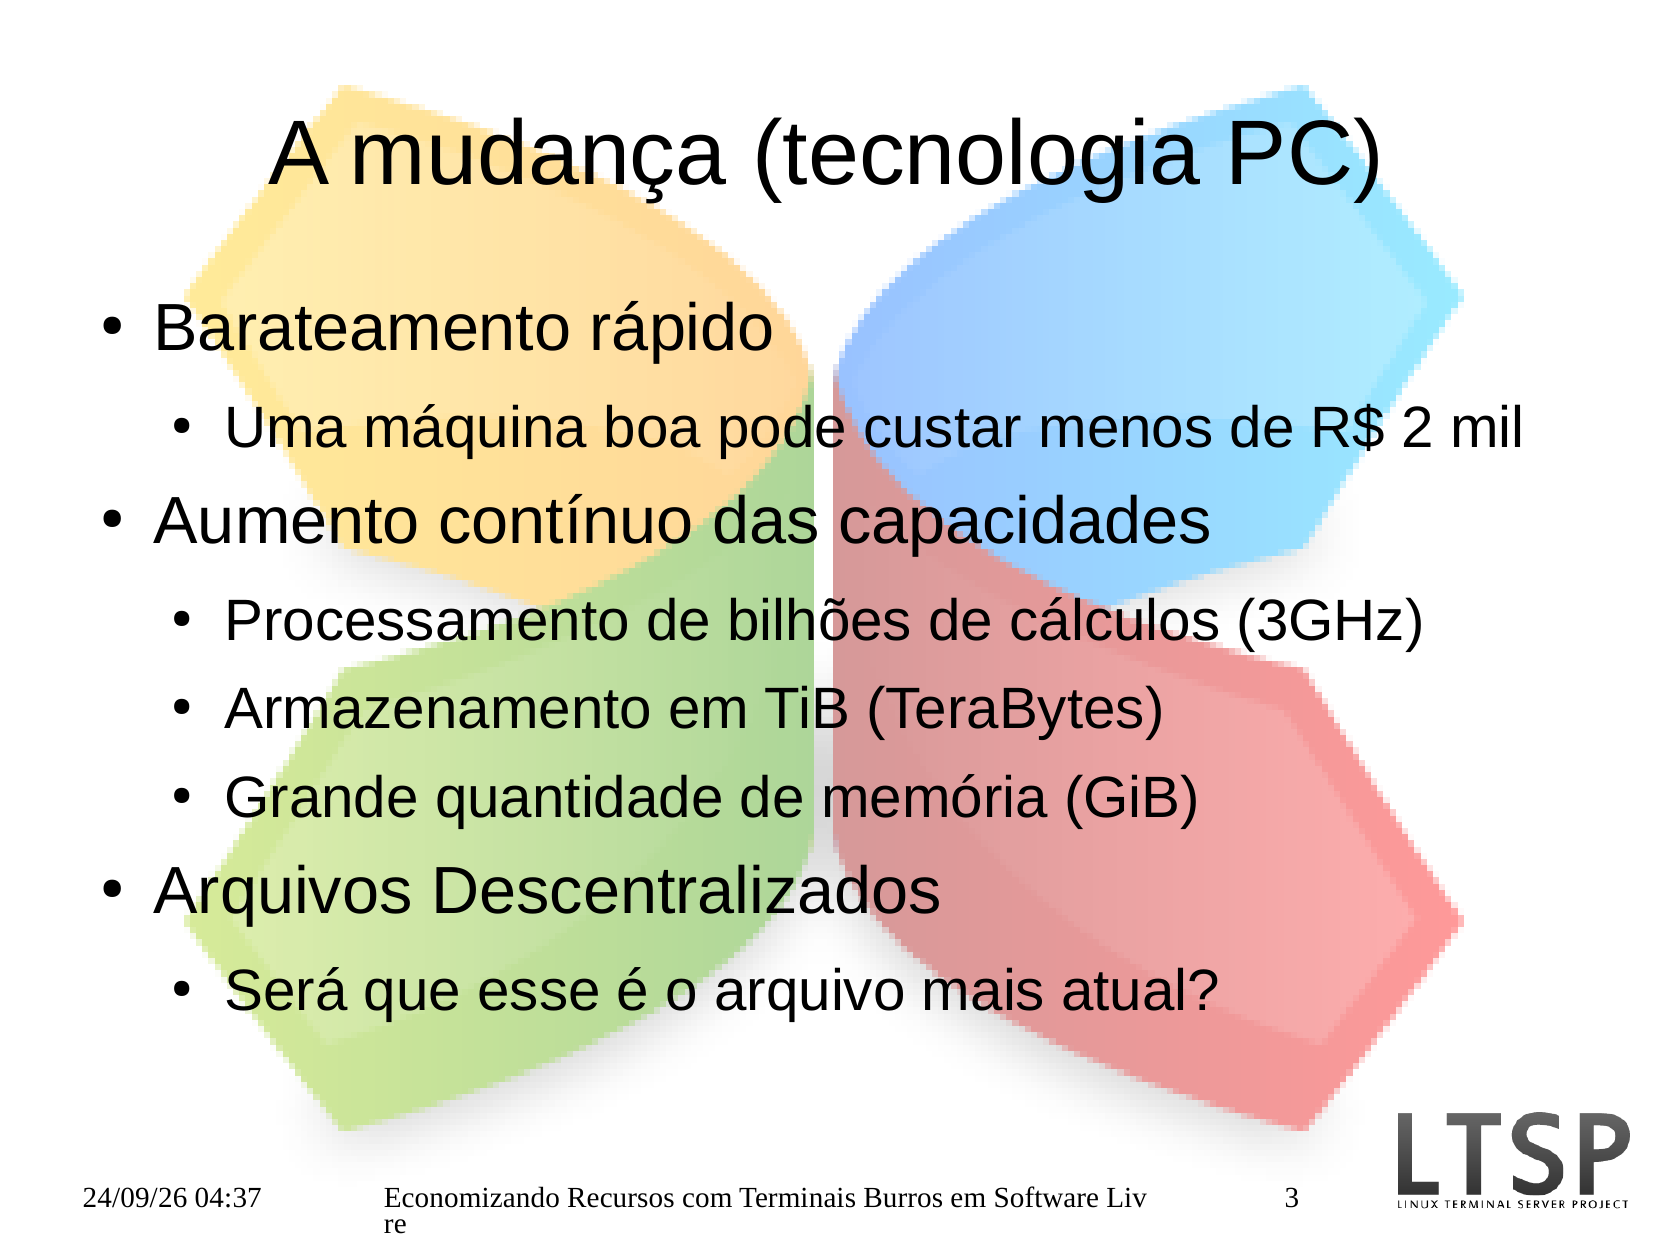

# A mudança (tecnologia PC)
Barateamento rápido
Uma máquina boa pode custar menos de R$ 2 mil
Aumento contínuo das capacidades
Processamento de bilhões de cálculos (3GHz)
Armazenamento em TiB (TeraBytes)
Grande quantidade de memória (GiB)
Arquivos Descentralizados
Será que esse é o arquivo mais atual?
Economizando Recursos com Terminais Burros em Software Livre
3